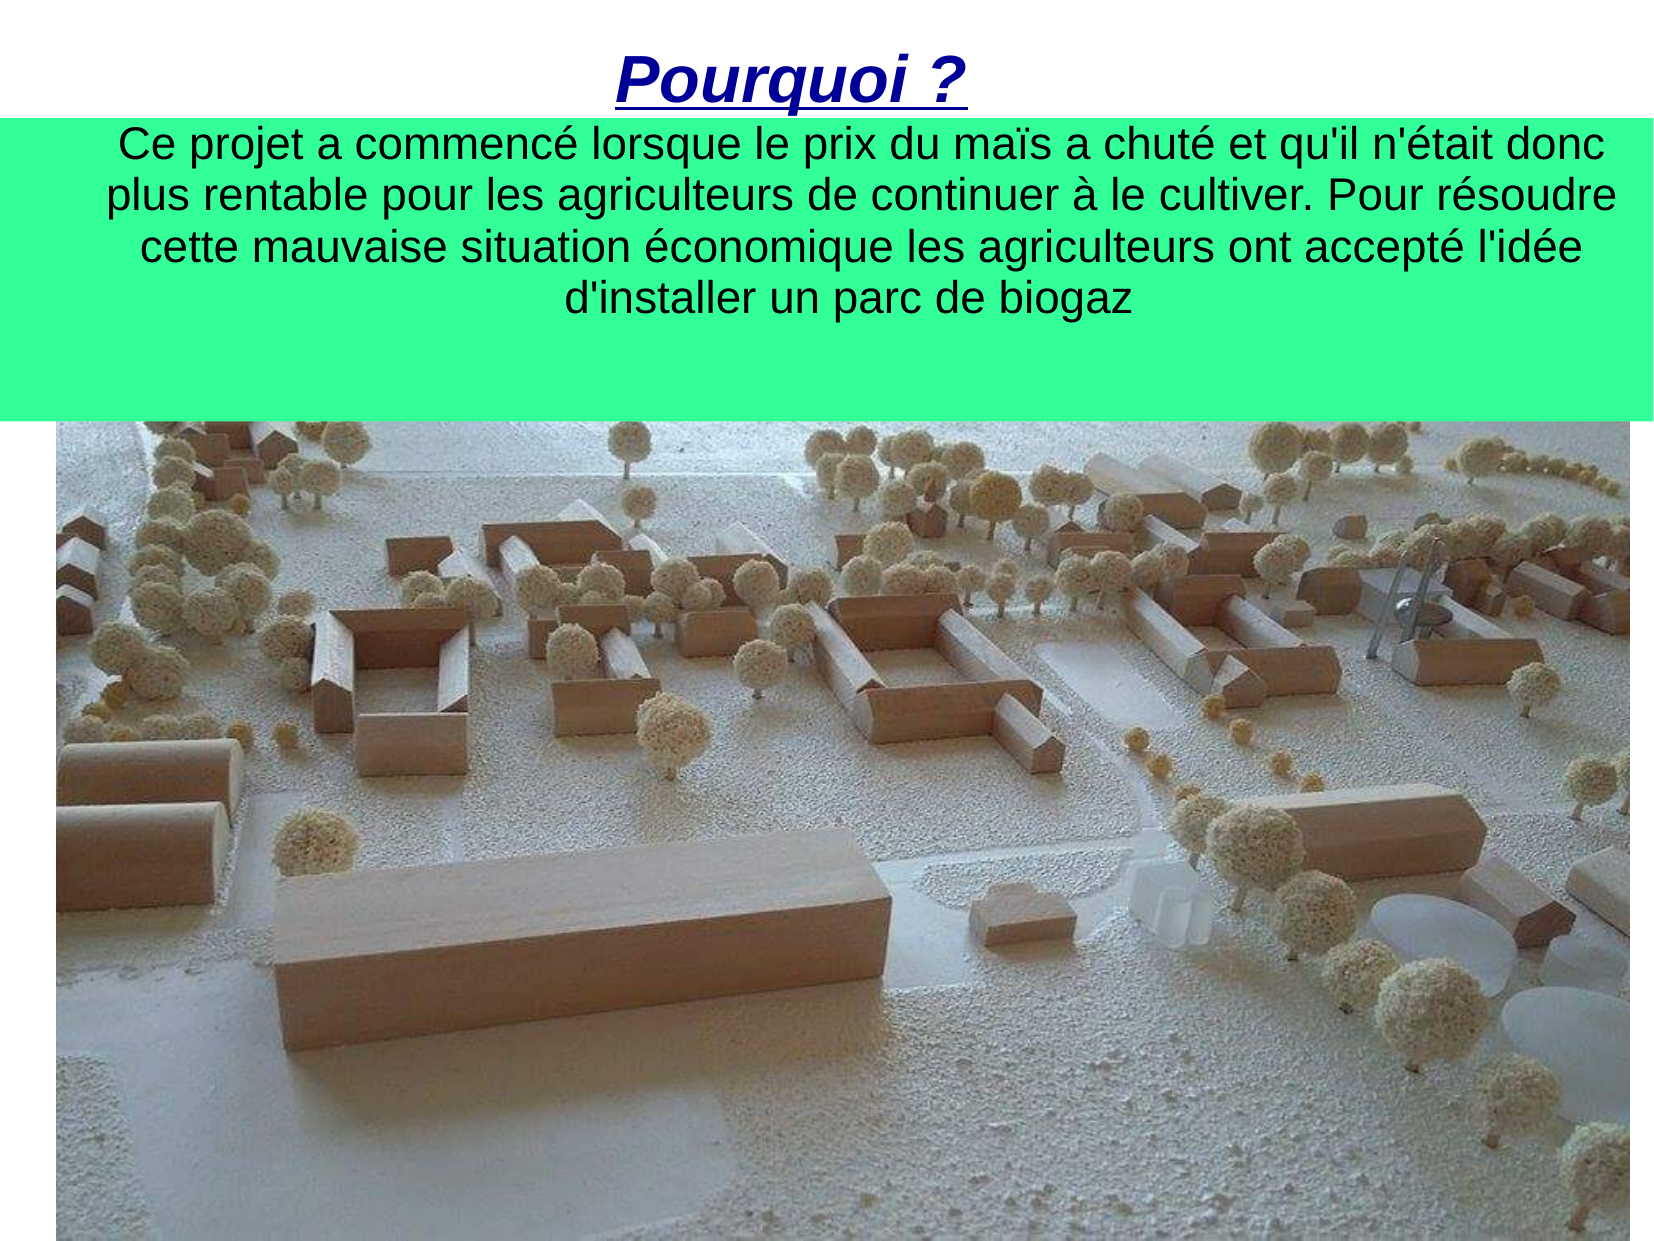

# Pourquoi ?
Ce projet a commencé lorsque le prix du maïs a chuté et qu'il n'était donc plus rentable pour les agriculteurs de continuer à le cultiver. Pour résoudre cette mauvaise situation économique les agriculteurs ont accepté l'idée d'installer un parc de biogaz